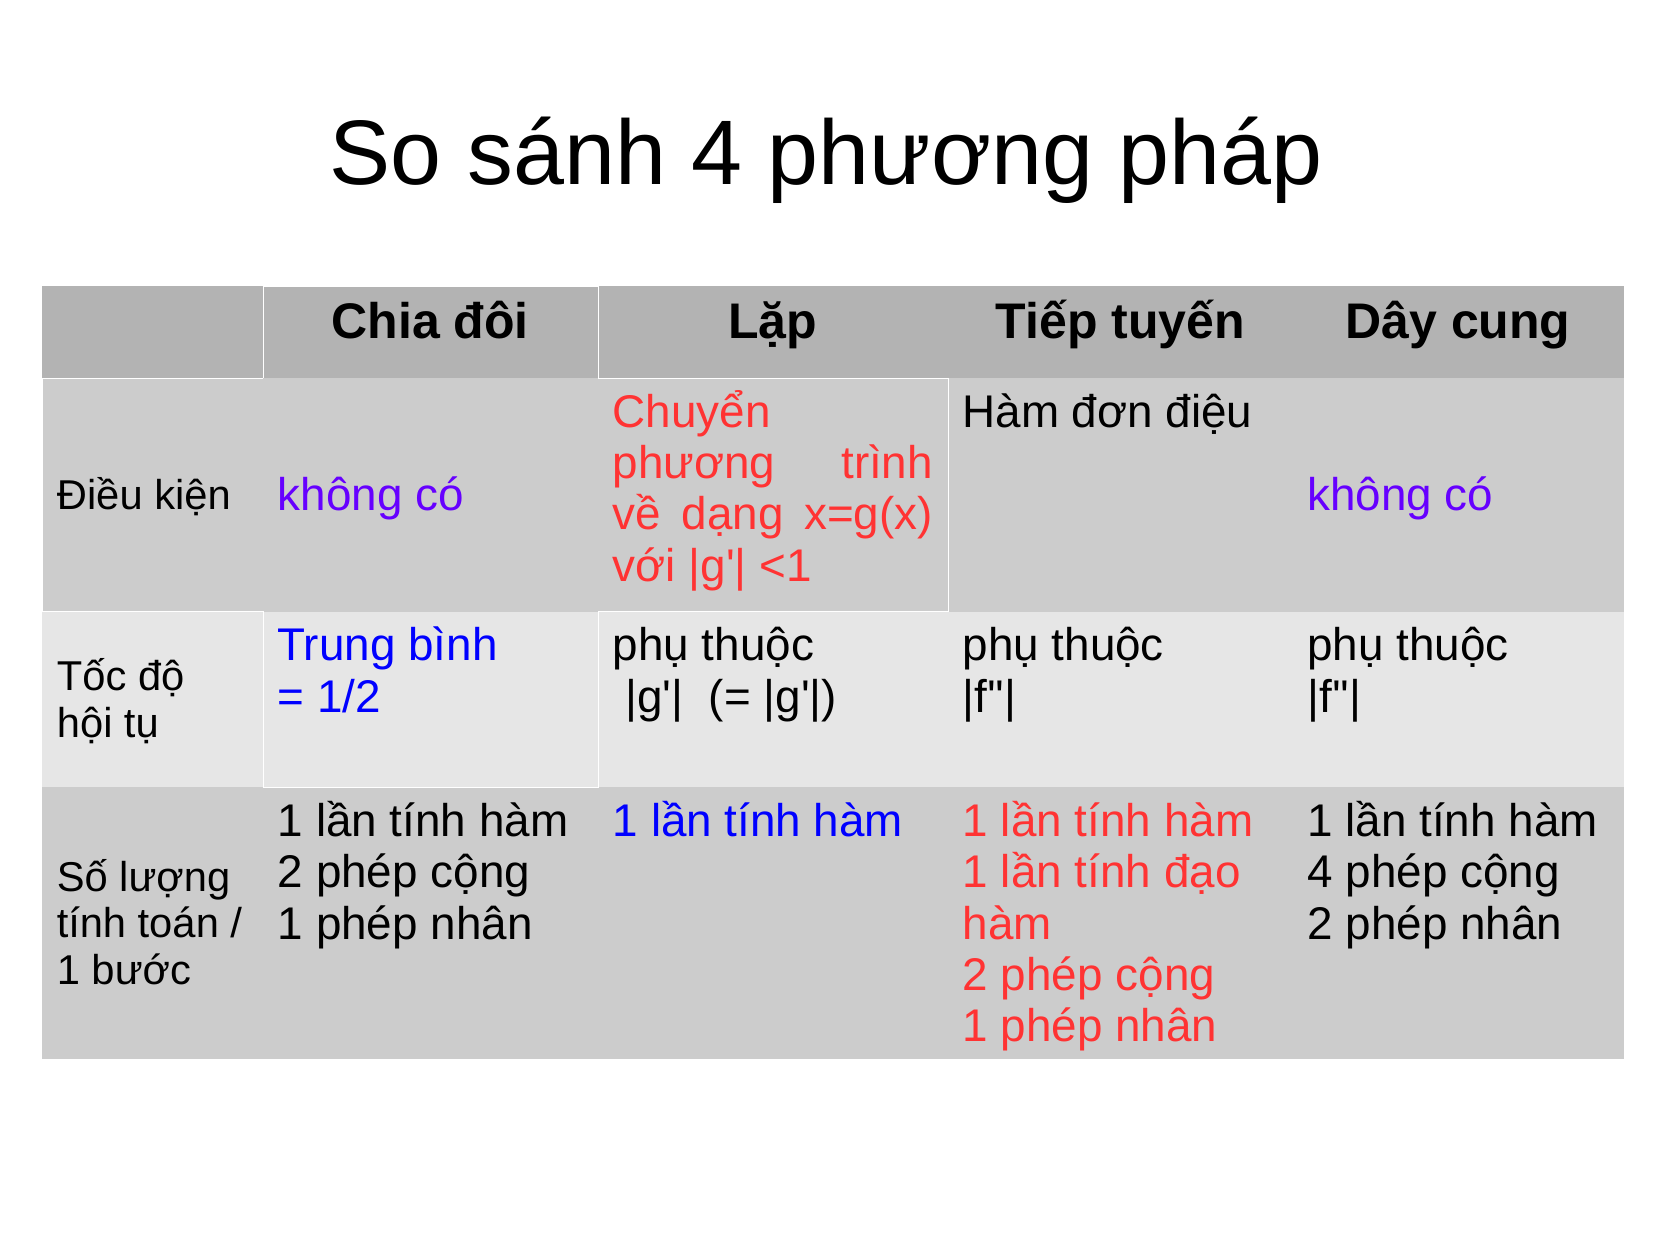

# So sánh 4 phương pháp
| | Chia đôi | Lặp | Tiếp tuyến | Dây cung |
| --- | --- | --- | --- | --- |
| Điều kiện | không có | Chuyển phương trình về dạng x=g(x) với |g'| <1 | Hàm đơn điệu | không có |
| Tốc độ hội tụ | Trung bình = 1/2 | phụ thuộc |g'| (= |g'|) | phụ thuộc |f''| | phụ thuộc |f''| |
| Số lượng tính toán / 1 bước | 1 lần tính hàm 2 phép cộng 1 phép nhân | 1 lần tính hàm | 1 lần tính hàm 1 lần tính đạo hàm 2 phép cộng 1 phép nhân | 1 lần tính hàm 4 phép cộng 2 phép nhân |